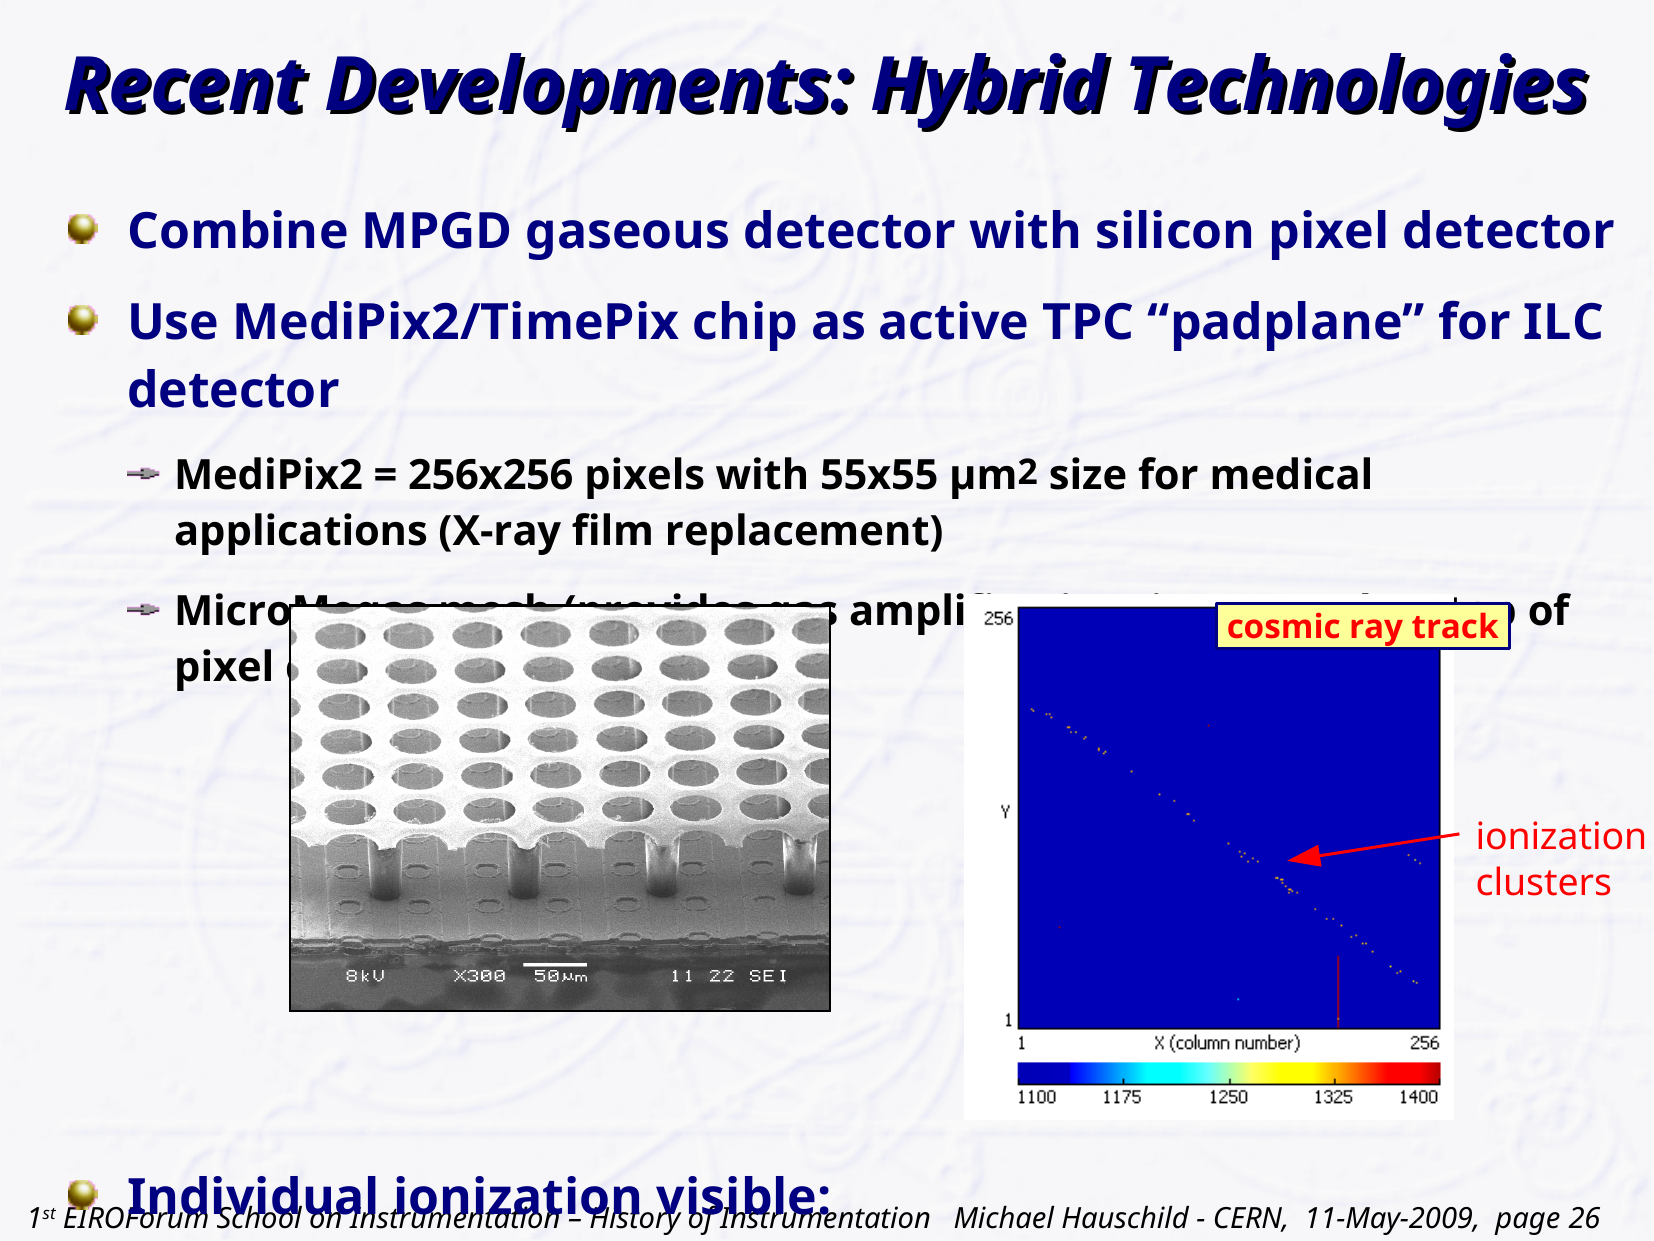

# Recent Developments: Hybrid Technologies
Combine MPGD gaseous detector with silicon pixel detector
Use MediPix2/TimePix chip as active TPC “padplane” for ILC detector
MediPix2 = 256x256 pixels with 55x55 µm2 size for medical applications (X-ray film replacement)
MicroMegas mesh (provides gas amplification) integrated on top of pixel chip
Individual ionization visible:											the digital Bubble Chamber is in reach
 cosmic ray track
ionization
clusters